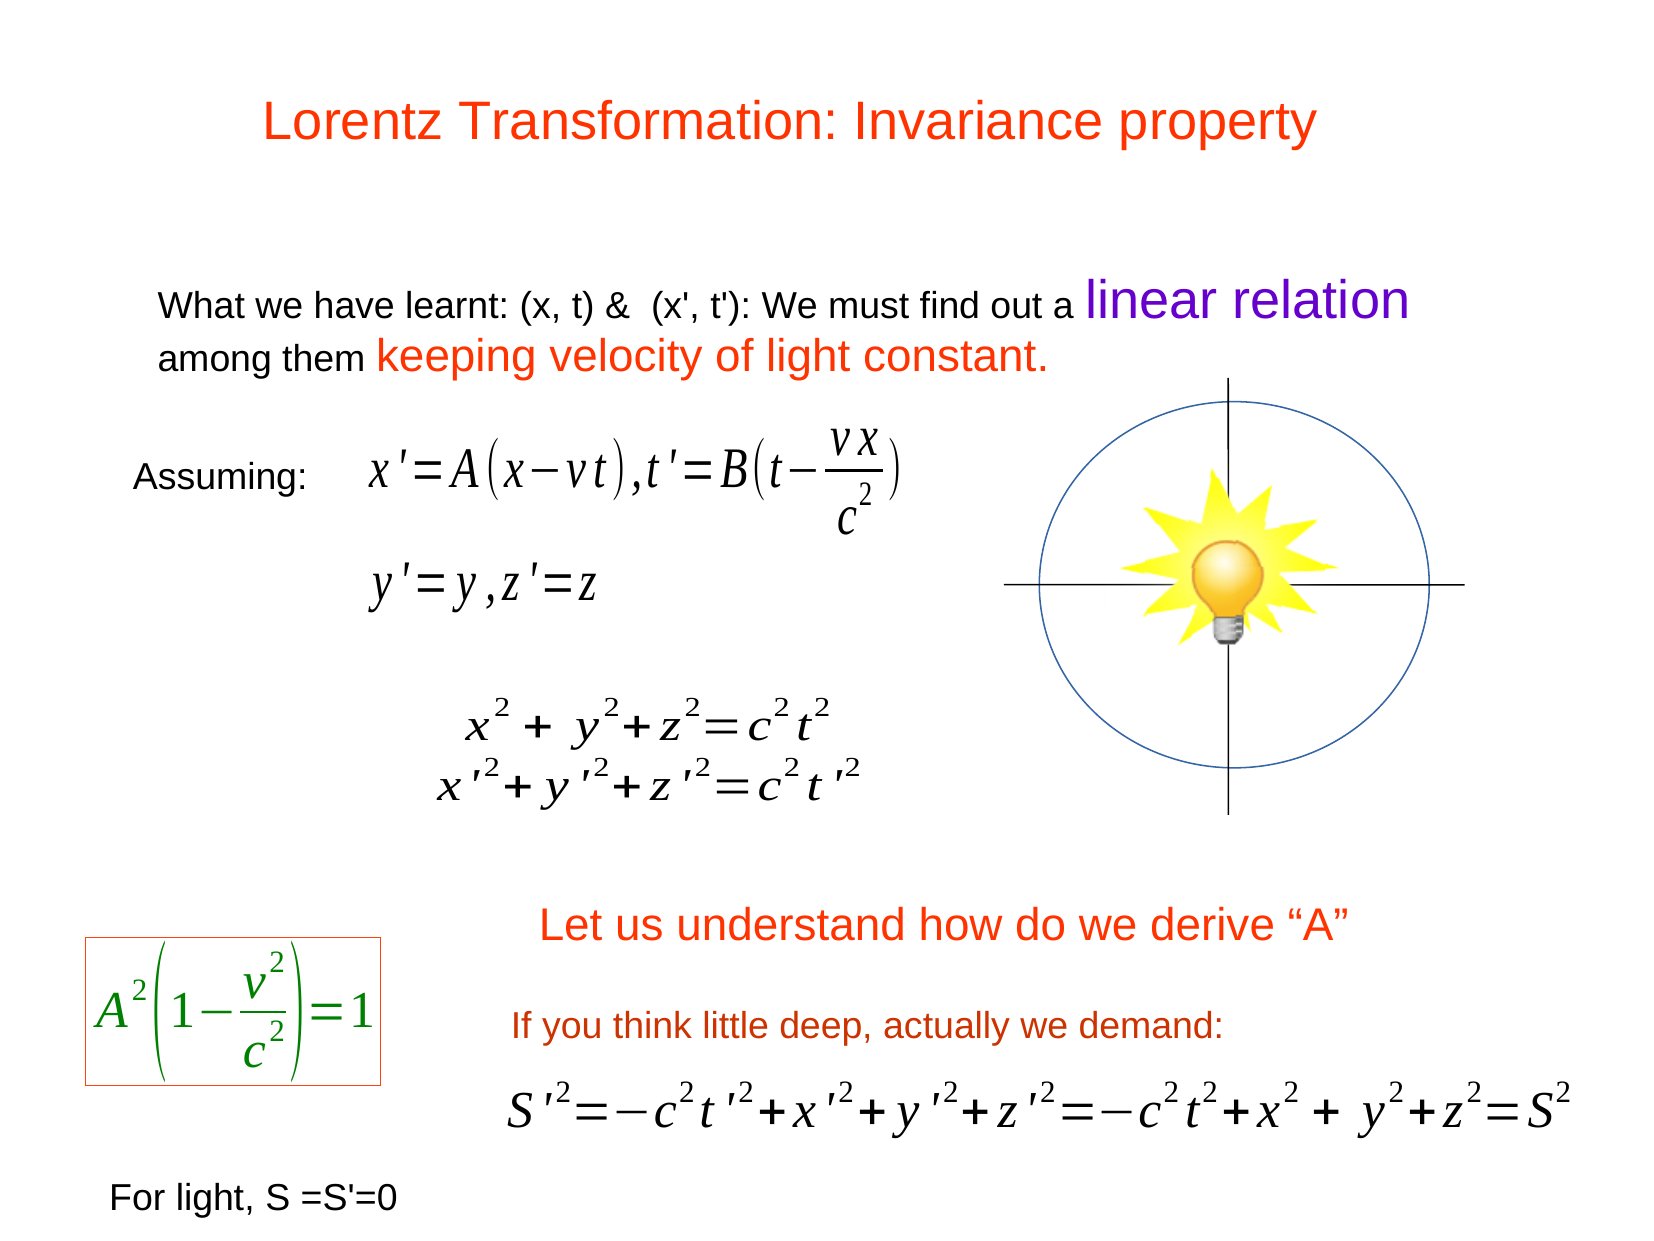

Lorentz Transformation: Invariance property
What we have learnt: (x, t) & (x', t'): We must find out a linear relation
among them keeping velocity of light constant.
Assuming:
Let us understand how do we derive “A”
If you think little deep, actually we demand:
For light, S =S'=0